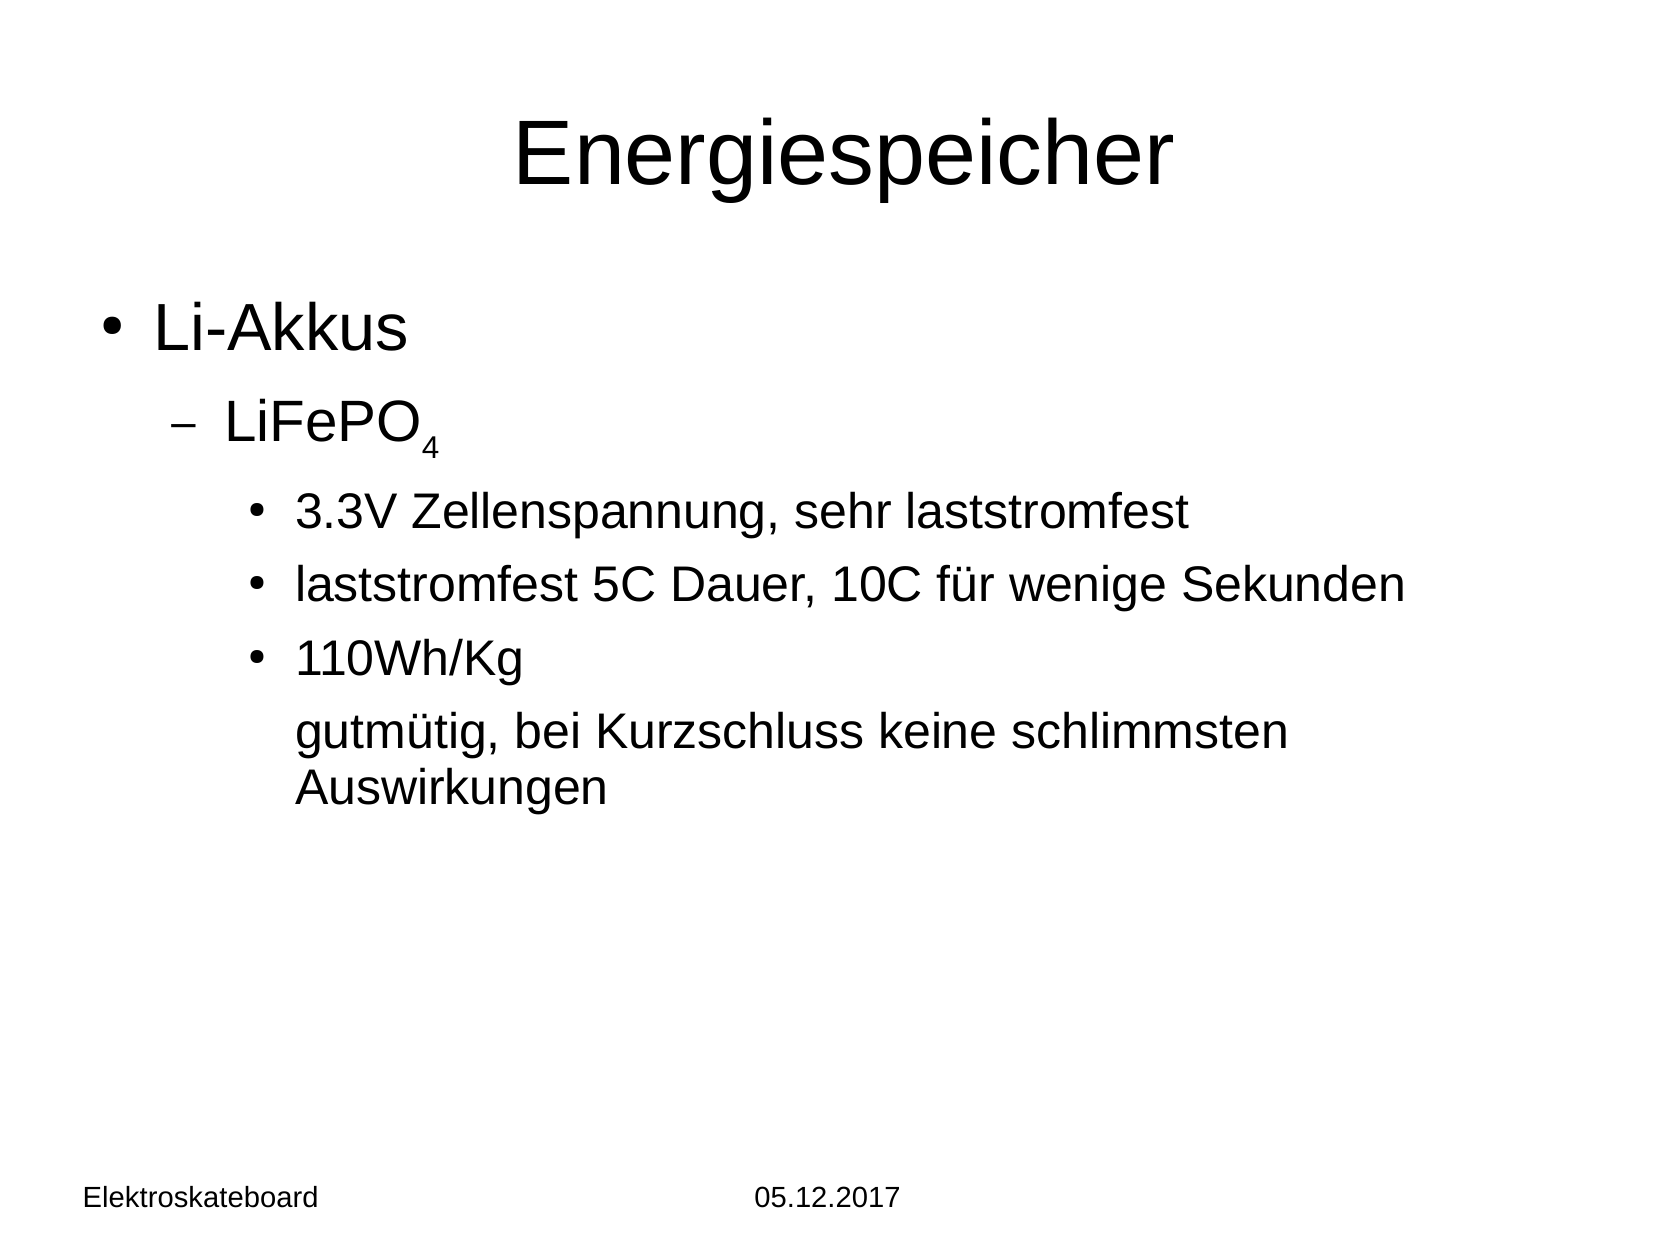

# Energiespeicher
Li-Akkus
LiFePO4
3.3V Zellenspannung, sehr laststromfest
laststromfest 5C Dauer, 10C für wenige Sekunden
110Wh/Kg
gutmütig, bei Kurzschluss keine schlimmsten Auswirkungen